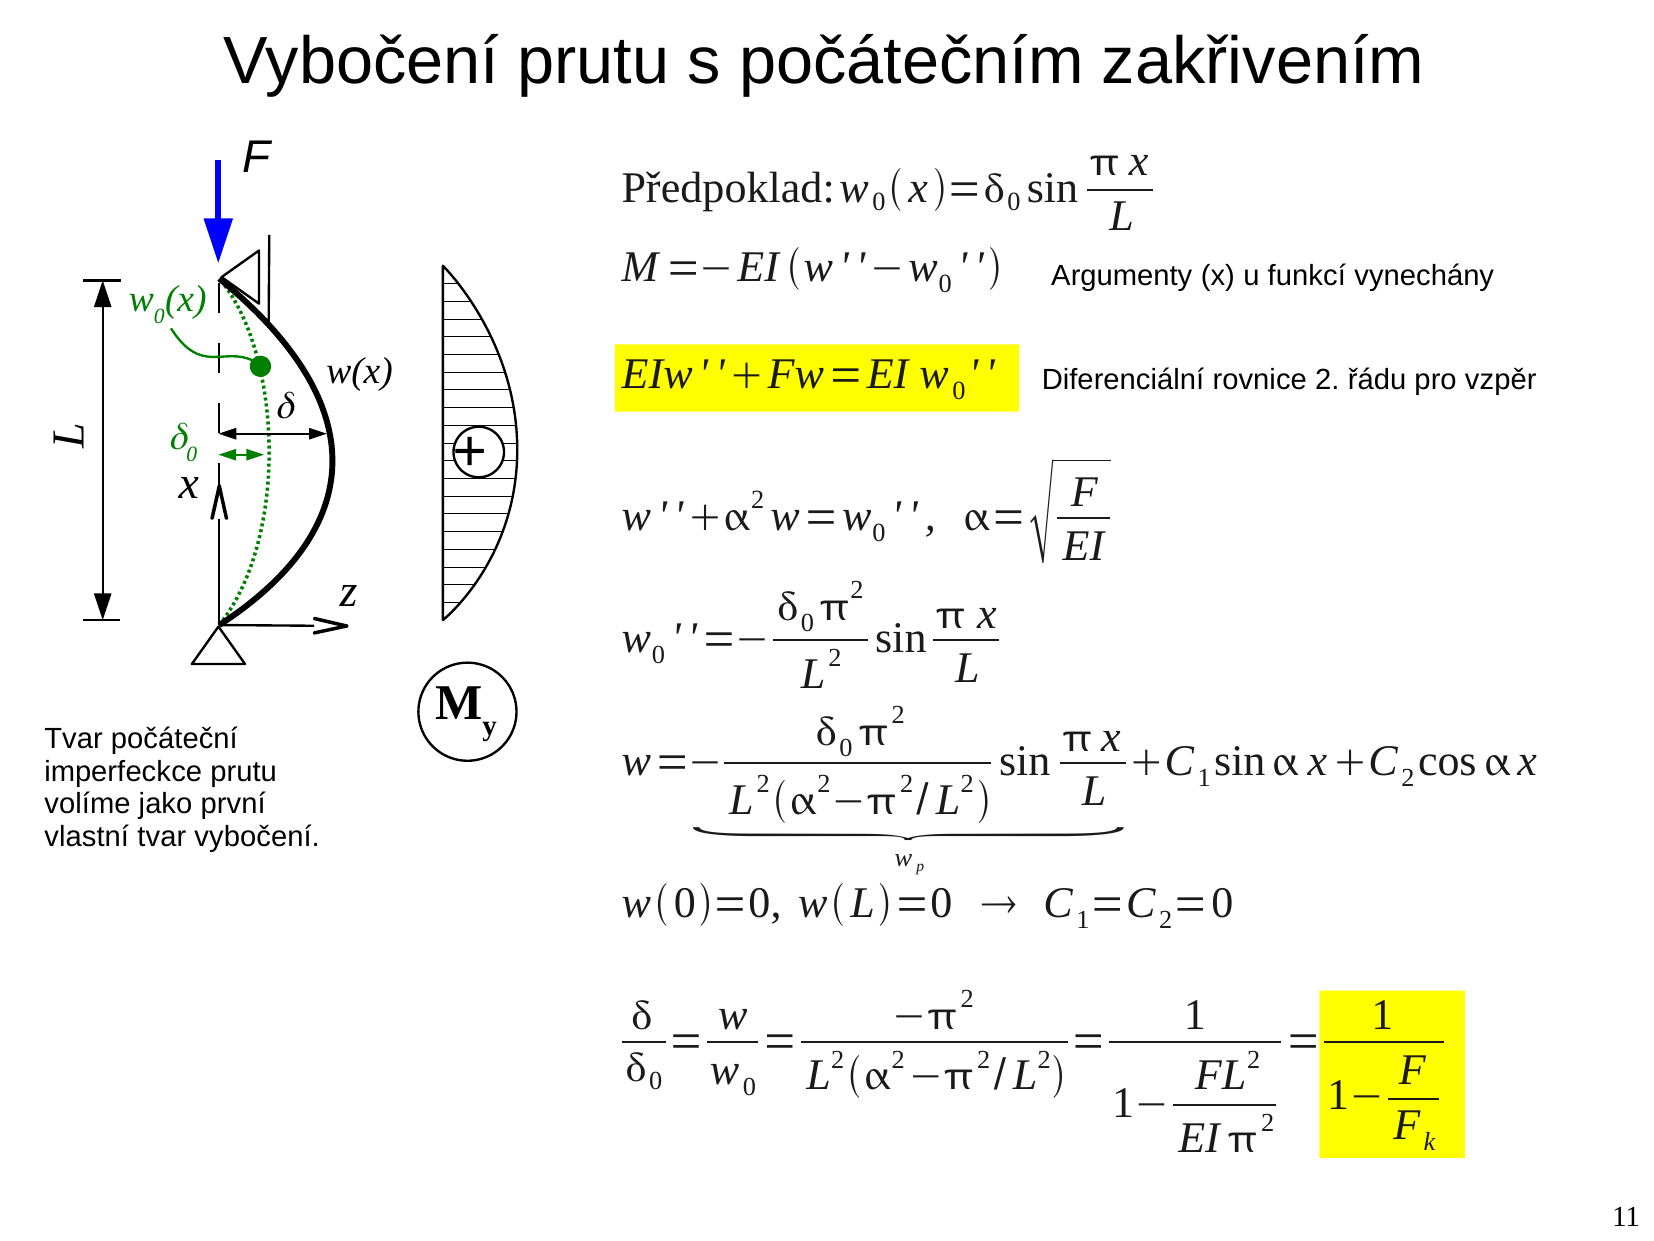

# Vybočení prutu s počátečním zakřivením
F
Argumenty (x) u funkcí vynechány
w0(x)
w(x)
Diferenciální rovnice 2. řádu pro vzpěr
d
L
+
d0
x
z
My
Tvar počáteční imperfeckce prutu volíme jako první vlastní tvar vybočení.
11